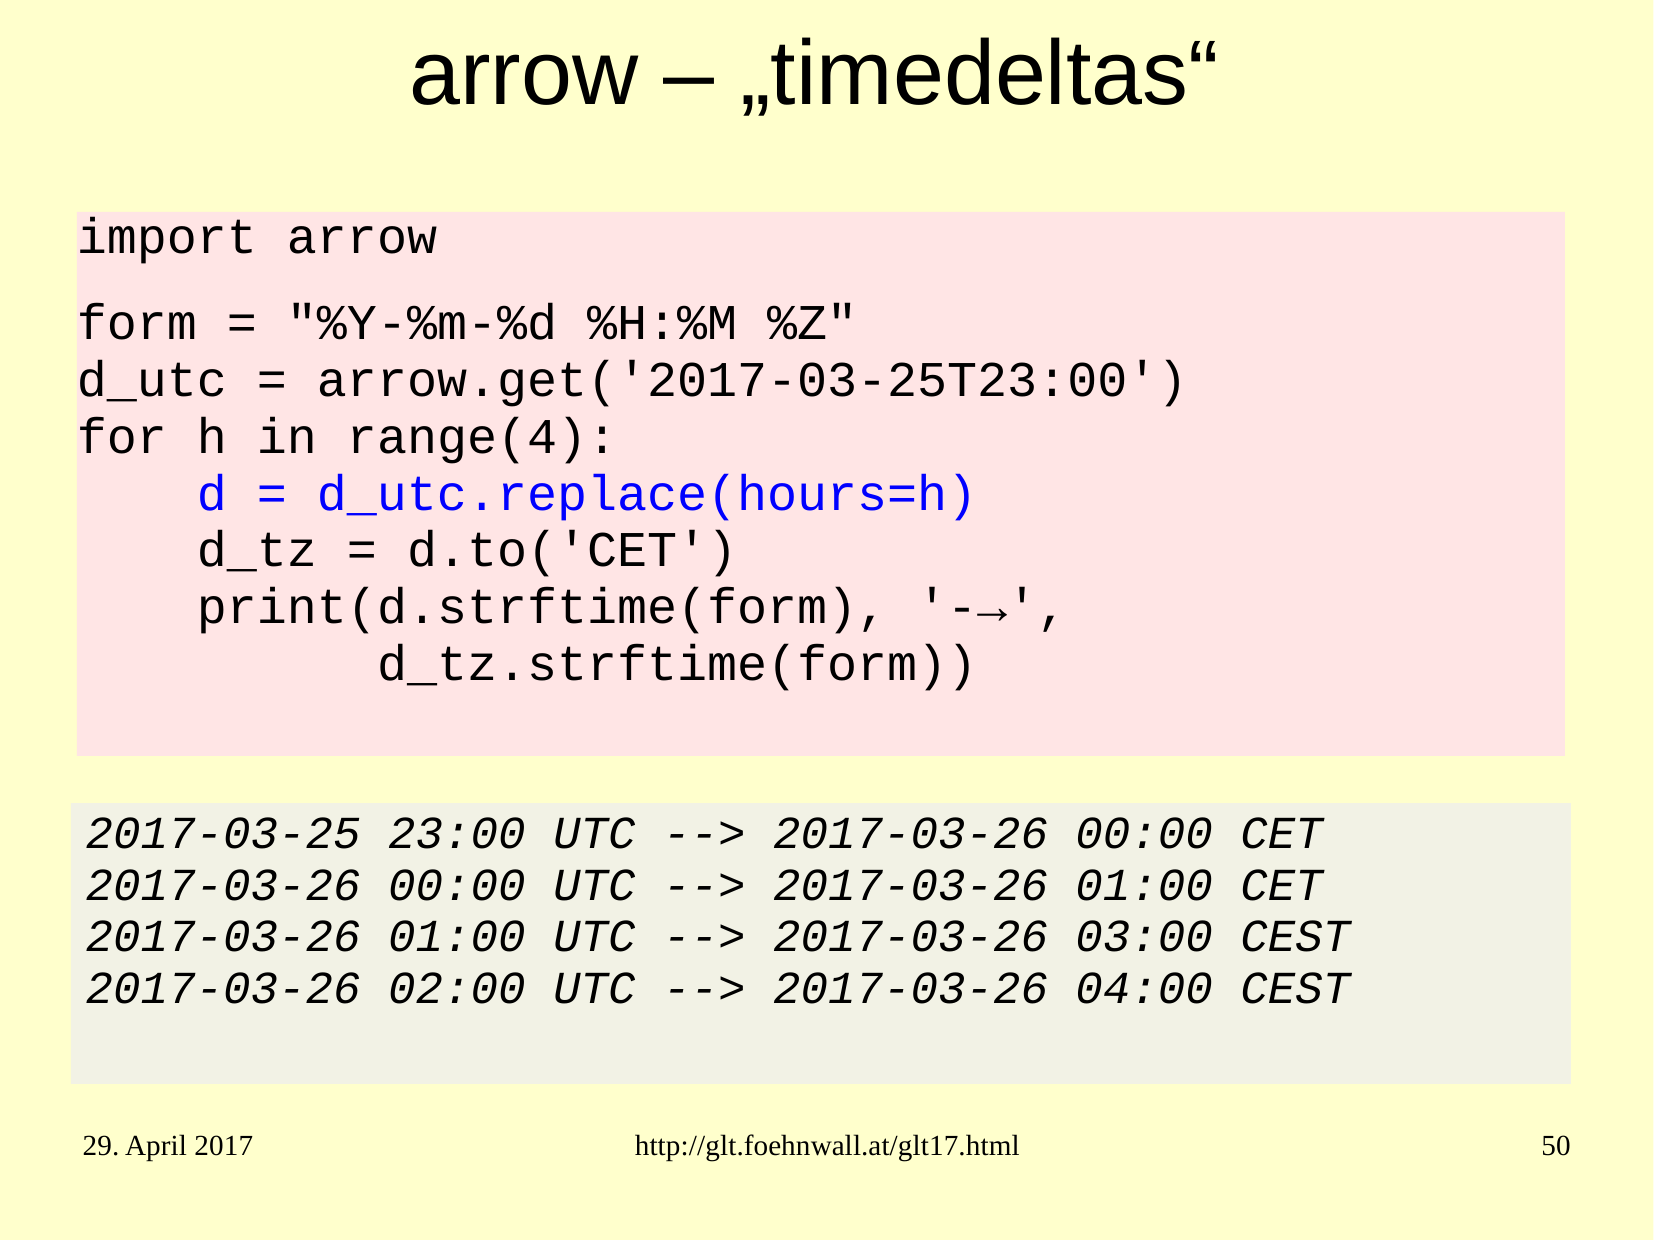

# arrow – „timedeltas“
import arrow
form = "%Y-%m-%d %H:%M %Z"
d_utc = arrow.get('2017-03-25T23:00')
for h in range(4):
 d = d_utc.replace(hours=h)
 d_tz = d.to('CET')
 print(d.strftime(form), '-→',
 d_tz.strftime(form))
2017-03-25 23:00 UTC --> 2017-03-26 00:00 CET
2017-03-26 00:00 UTC --> 2017-03-26 01:00 CET
2017-03-26 01:00 UTC --> 2017-03-26 03:00 CEST
2017-03-26 02:00 UTC --> 2017-03-26 04:00 CEST
29. April 2017
http://glt.foehnwall.at/glt17.html
50